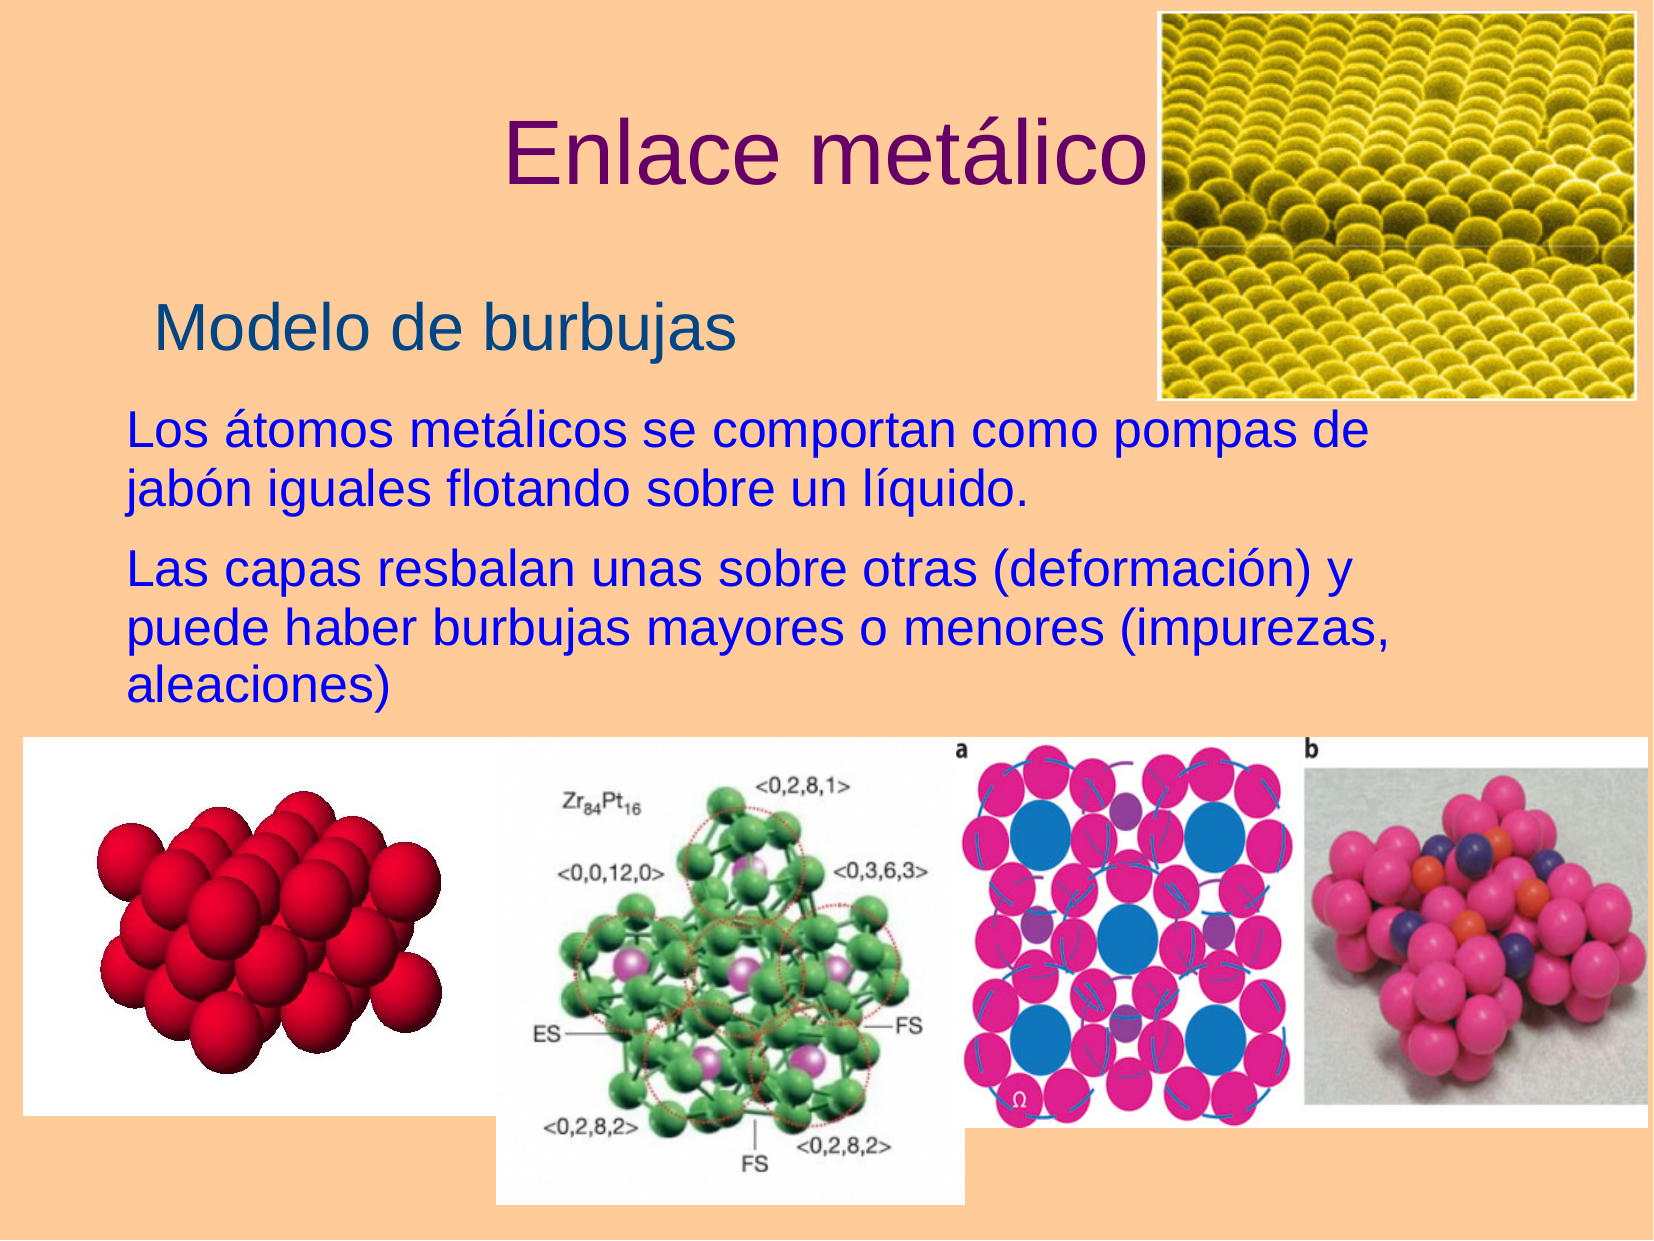

# Enlace metálico
Modelo de burbujas
Los átomos metálicos se comportan como pompas de jabón iguales flotando sobre un líquido.
Las capas resbalan unas sobre otras (deformación) y puede haber burbujas mayores o menores (impurezas, aleaciones)